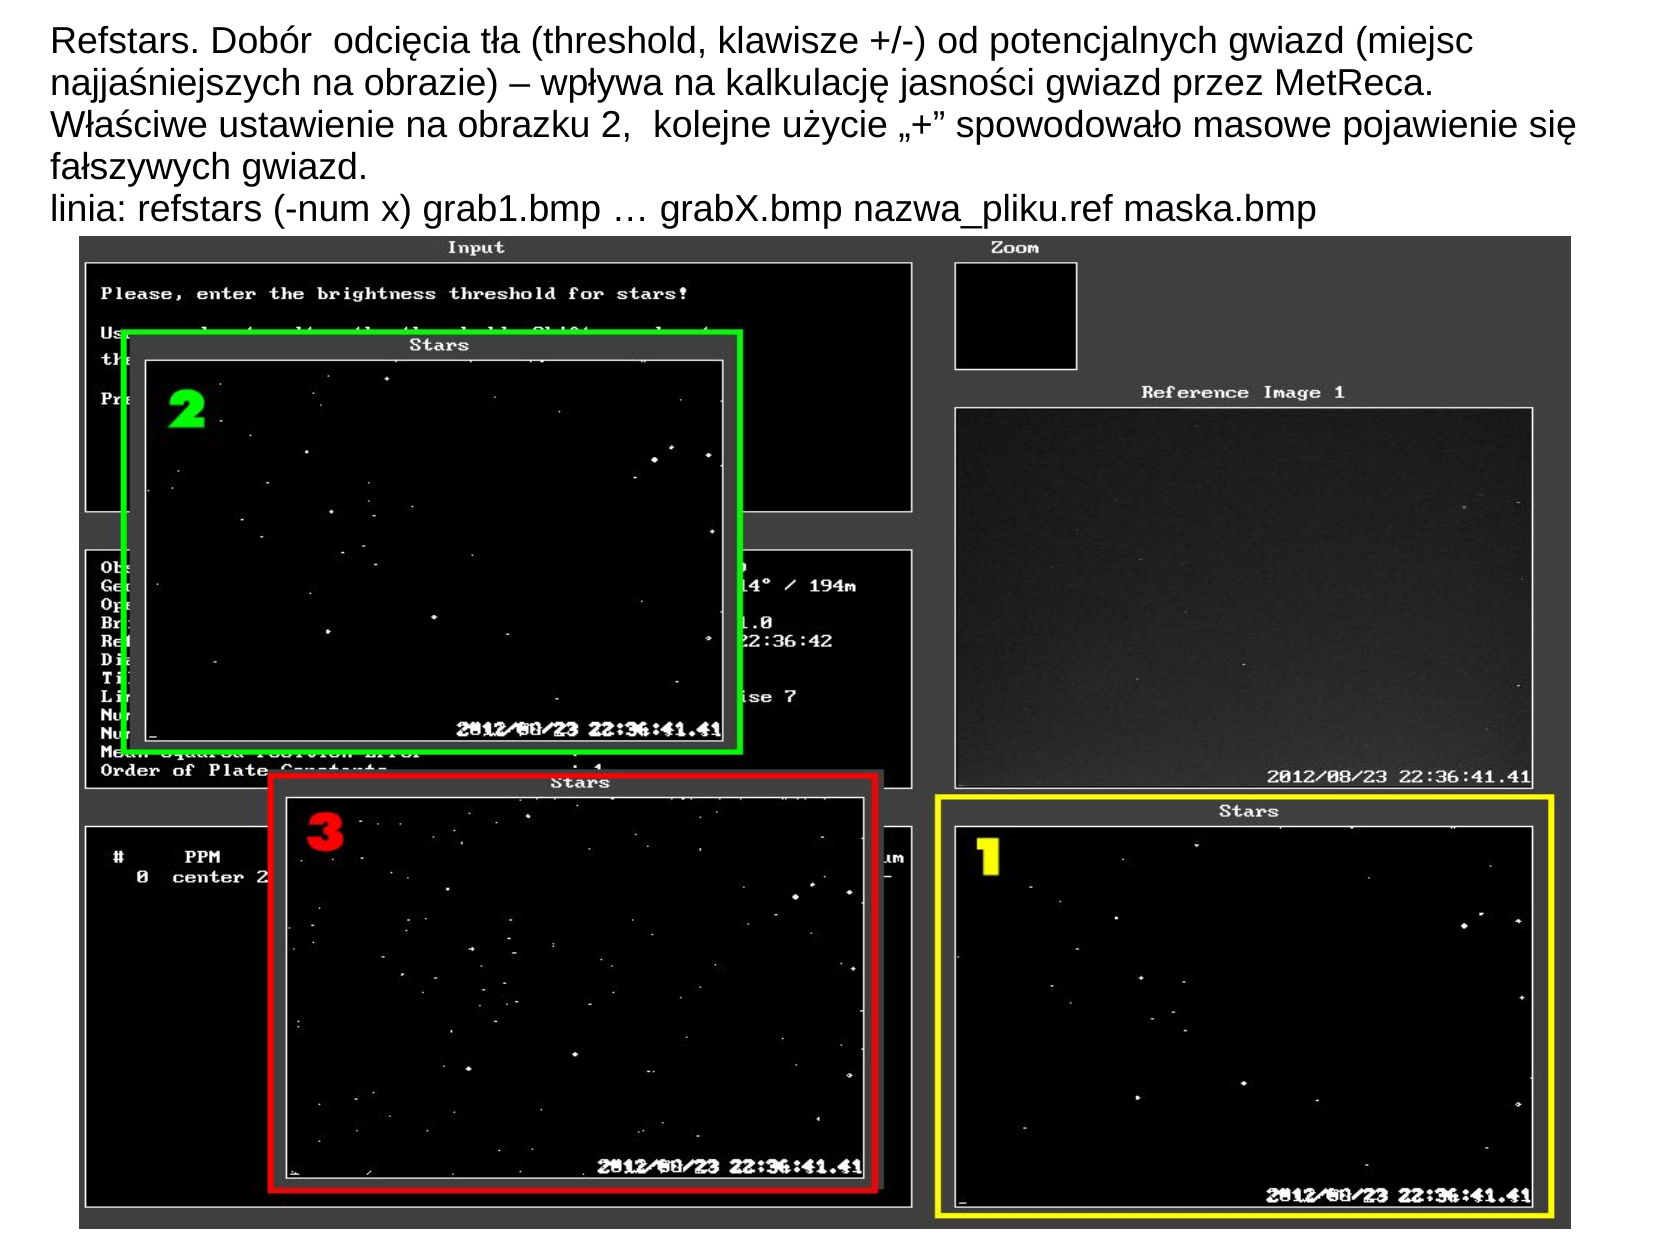

Refstars. Dobór odcięcia tła (threshold, klawisze +/-) od potencjalnych gwiazd (miejsc najjaśniejszych na obrazie) – wpływa na kalkulację jasności gwiazd przez MetReca. Właściwe ustawienie na obrazku 2, kolejne użycie „+” spowodowało masowe pojawienie się fałszywych gwiazd.
linia: refstars (-num x) grab1.bmp … grabX.bmp nazwa_pliku.ref maska.bmp